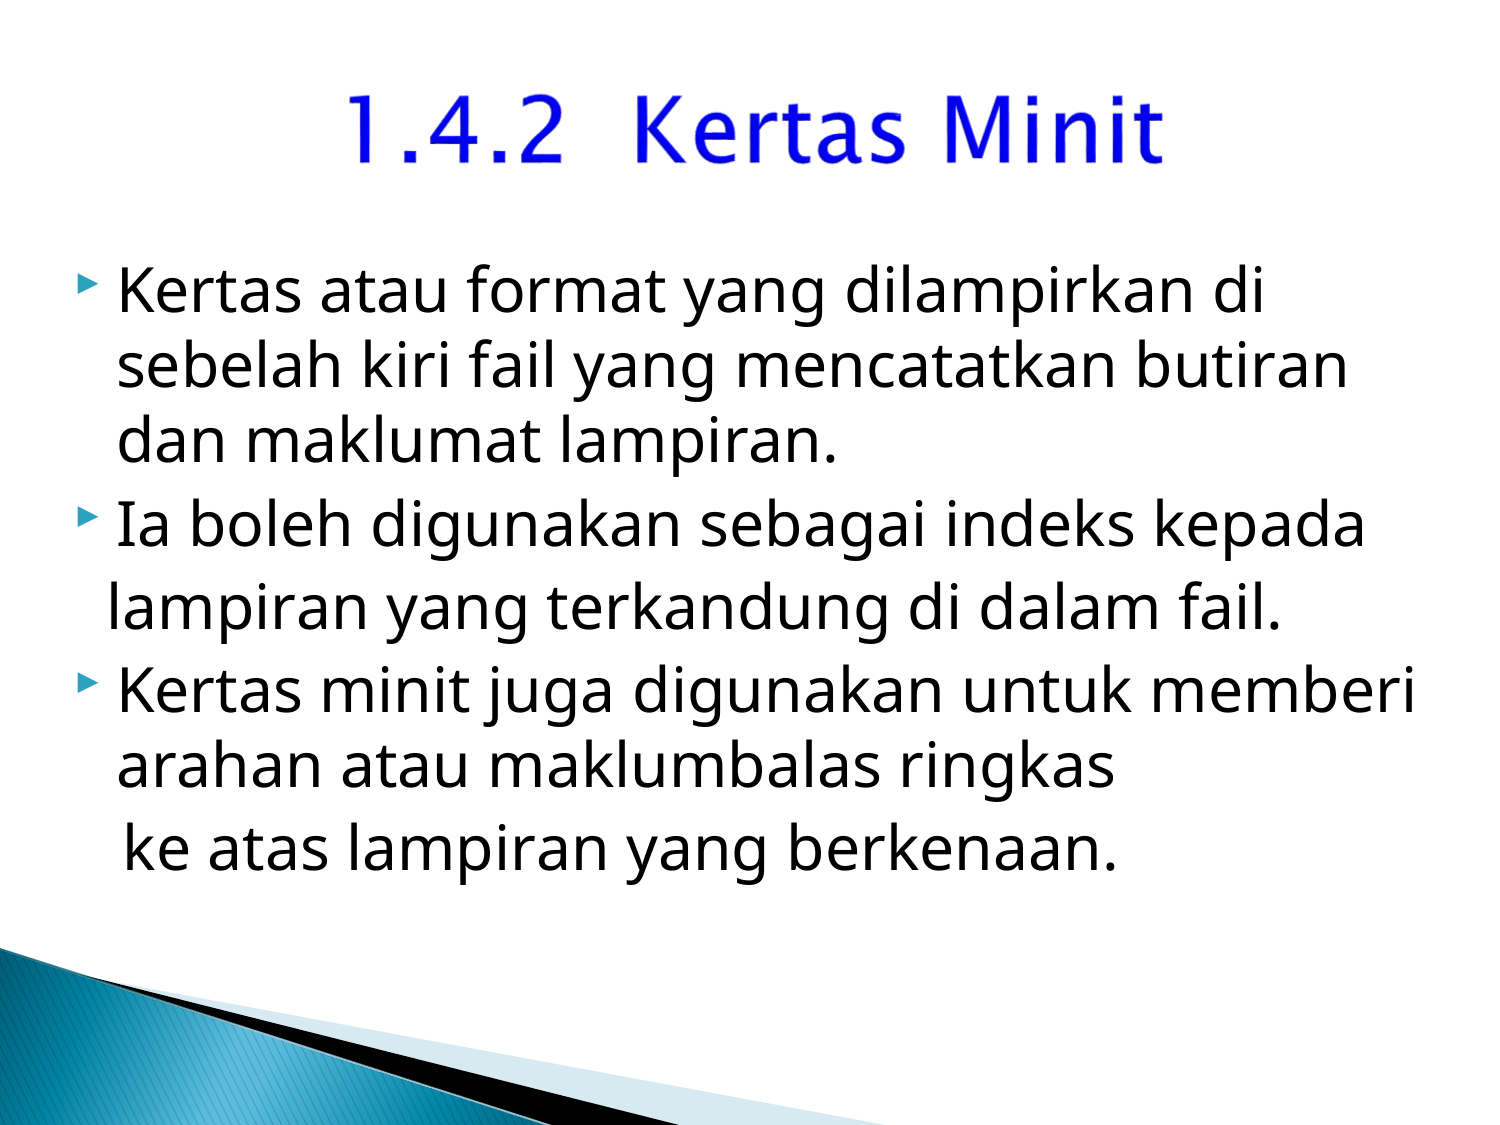

# Kertas atau format yang dilampirkan di sebelah kiri fail yang mencatatkan butiran dan maklumat lampiran.
Ia boleh digunakan sebagai indeks kepada
 lampiran yang terkandung di dalam fail.
Kertas minit juga digunakan untuk memberi arahan atau maklumbalas ringkas
 ke atas lampiran yang berkenaan.